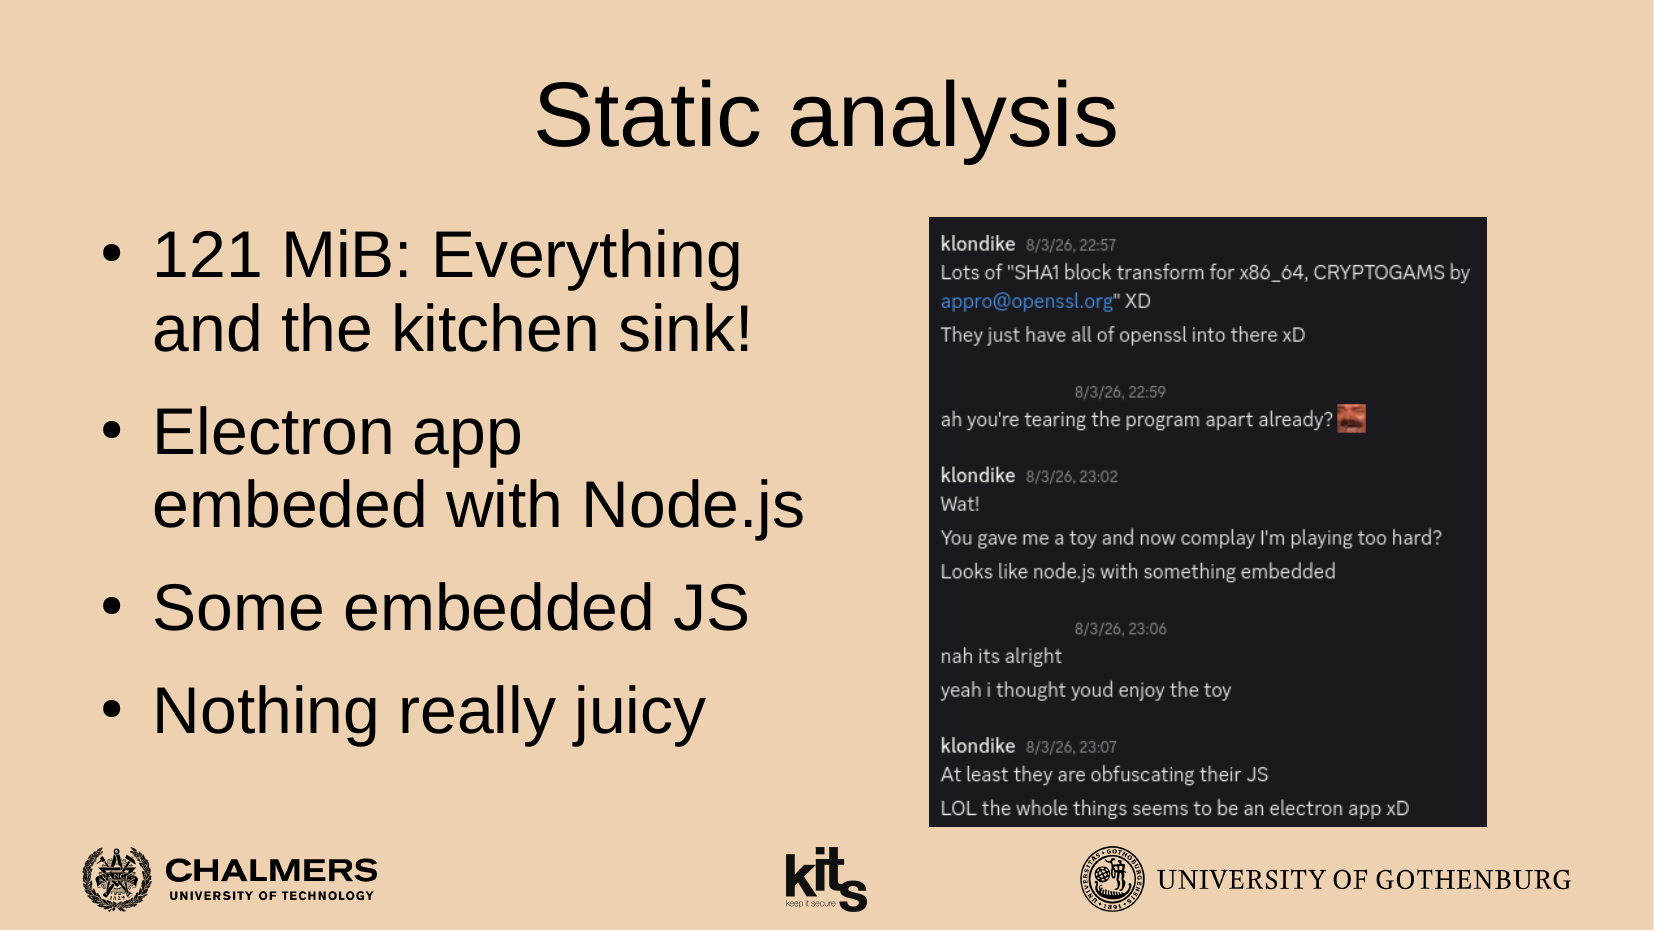

# Static analysis
121 MiB: Everything and the kitchen sink!
Electron app embeded with Node.js
Some embedded JS
Nothing really juicy